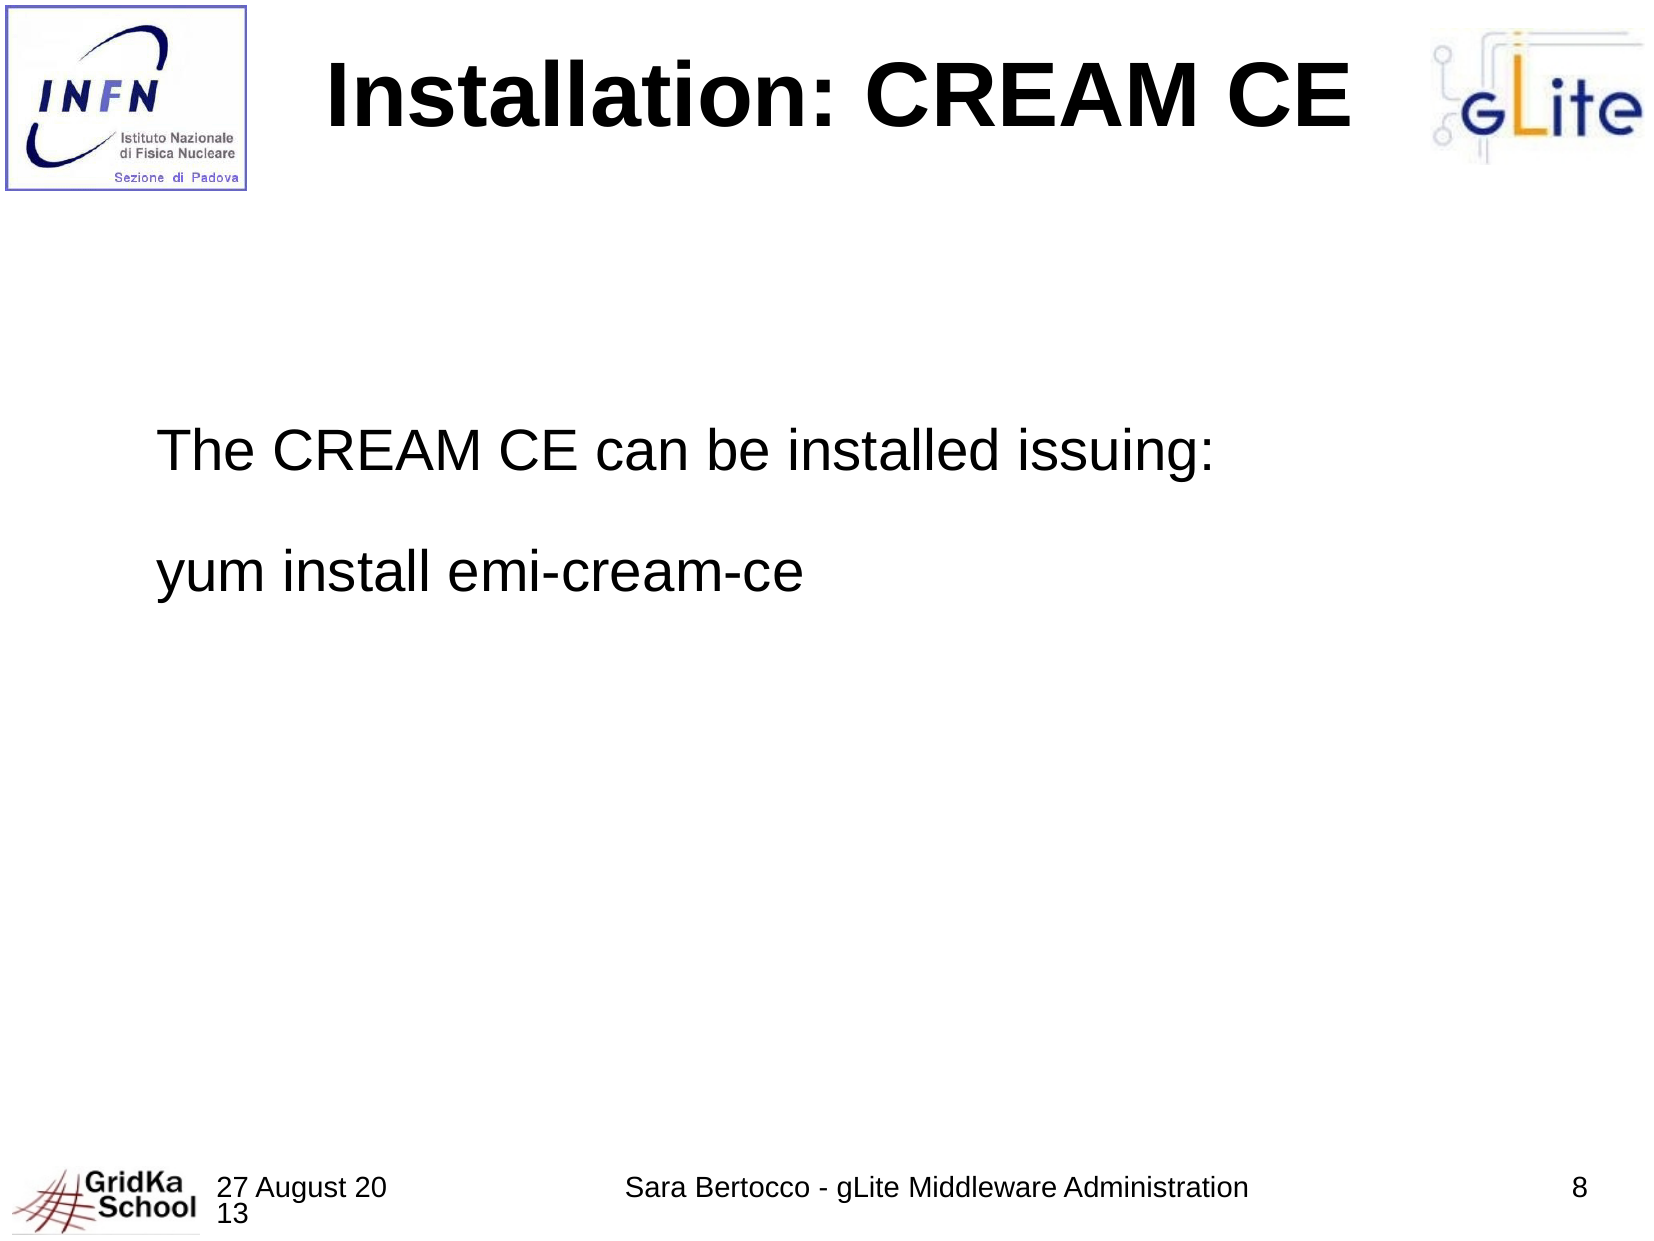

# Installation: CREAM CE
The CREAM CE can be installed issuing:
yum install emi-cream-ce
27 August 2013
Sara Bertocco - gLite Middleware Administration
8